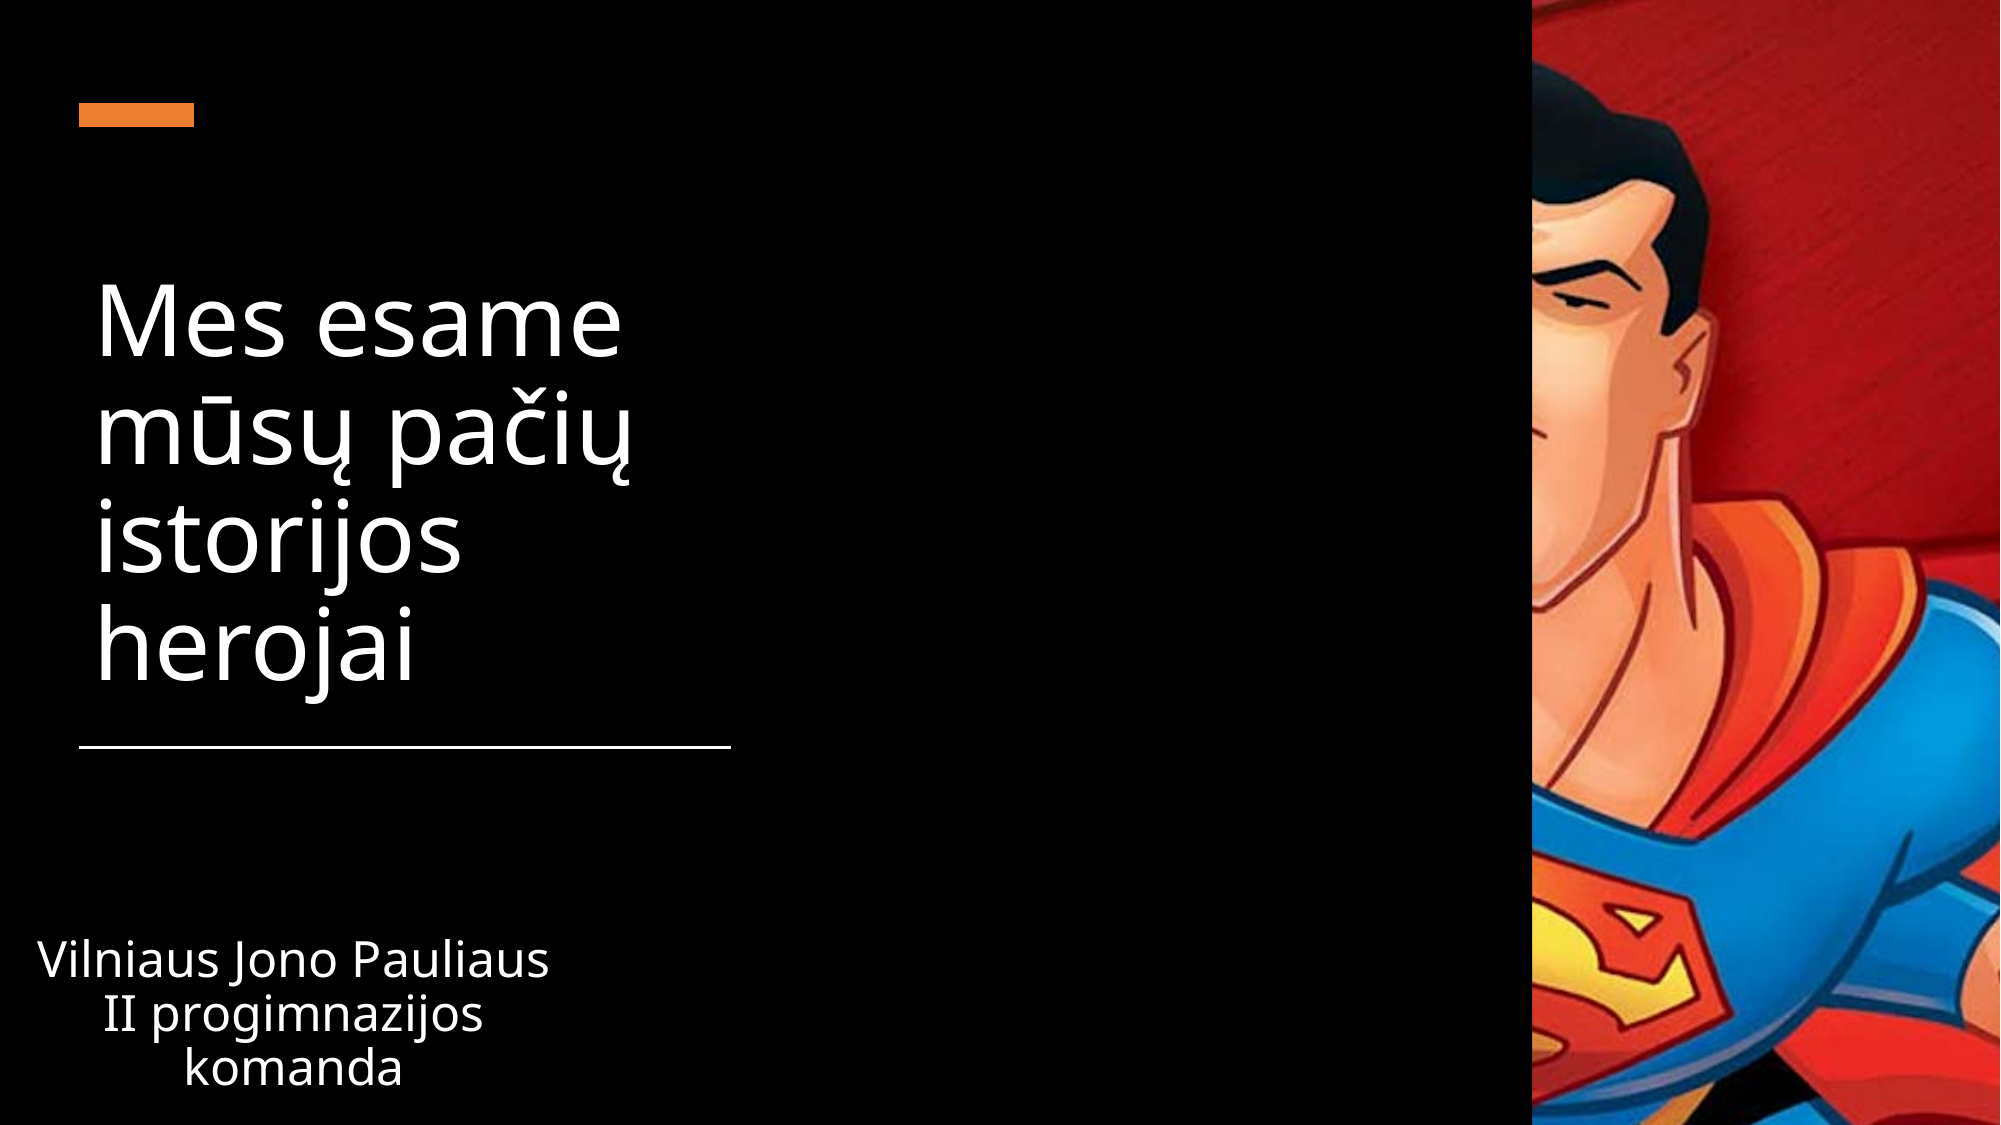

# Mes esame mūsų pačių istorijos herojai
Vilniaus Jono Pauliaus II progimnazijos komanda